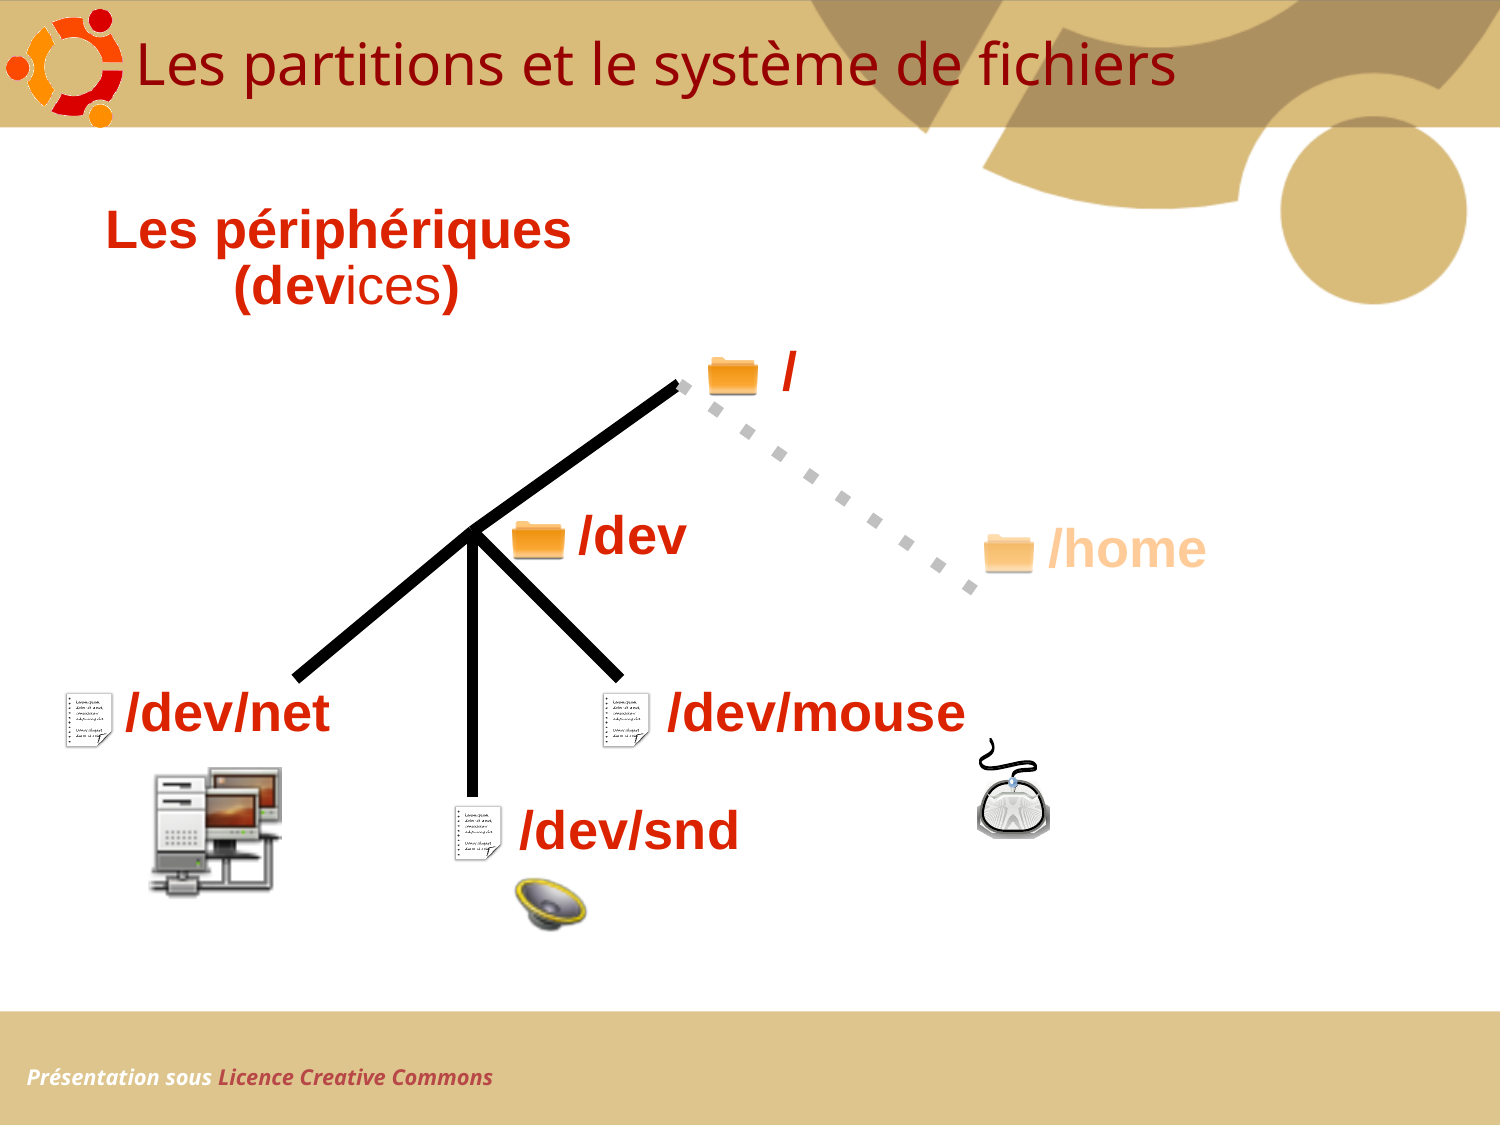

# Les partitions et le système de fichiers
Les périphériques
 (devices)
/
/dev
/home
/dev/net
/dev/mouse
/dev/snd